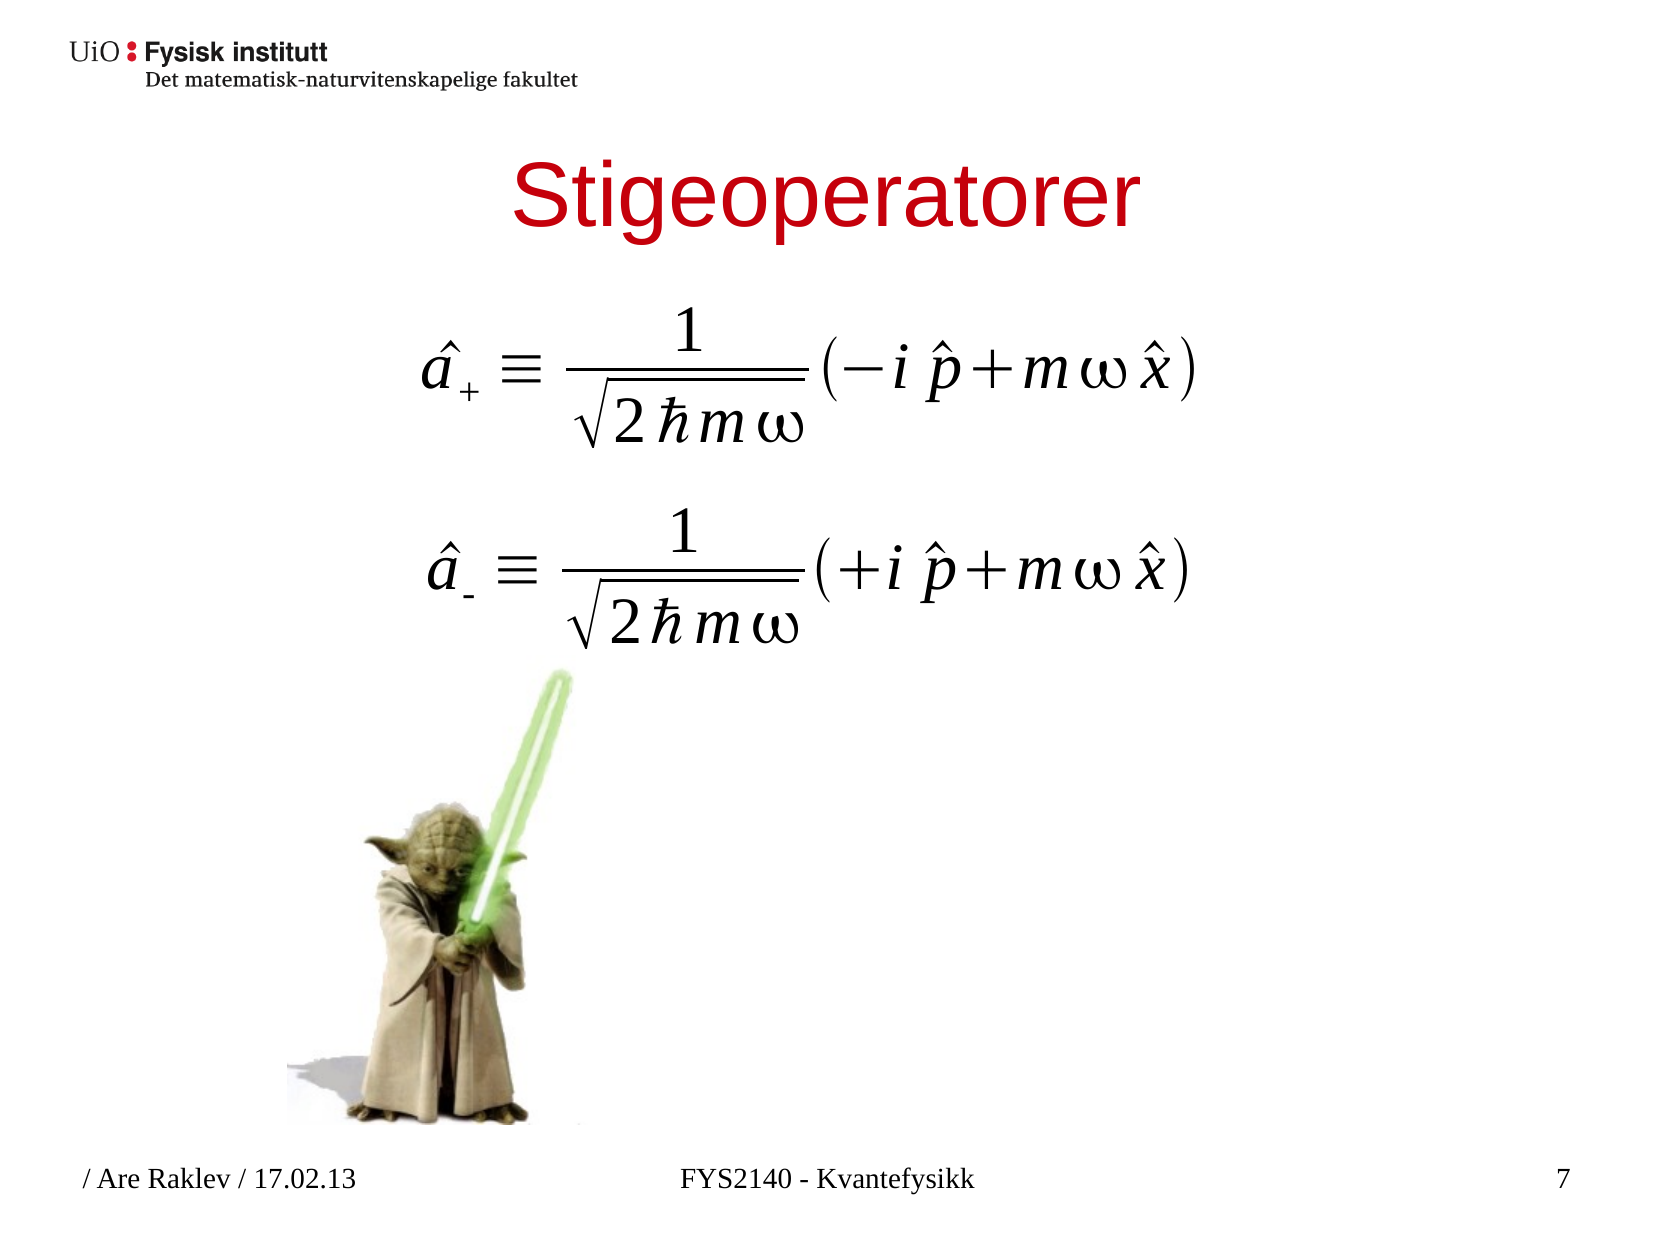

# Stigeoperatorer
/ Are Raklev / 17.02.13
FYS2140 - Kvantefysikk
7